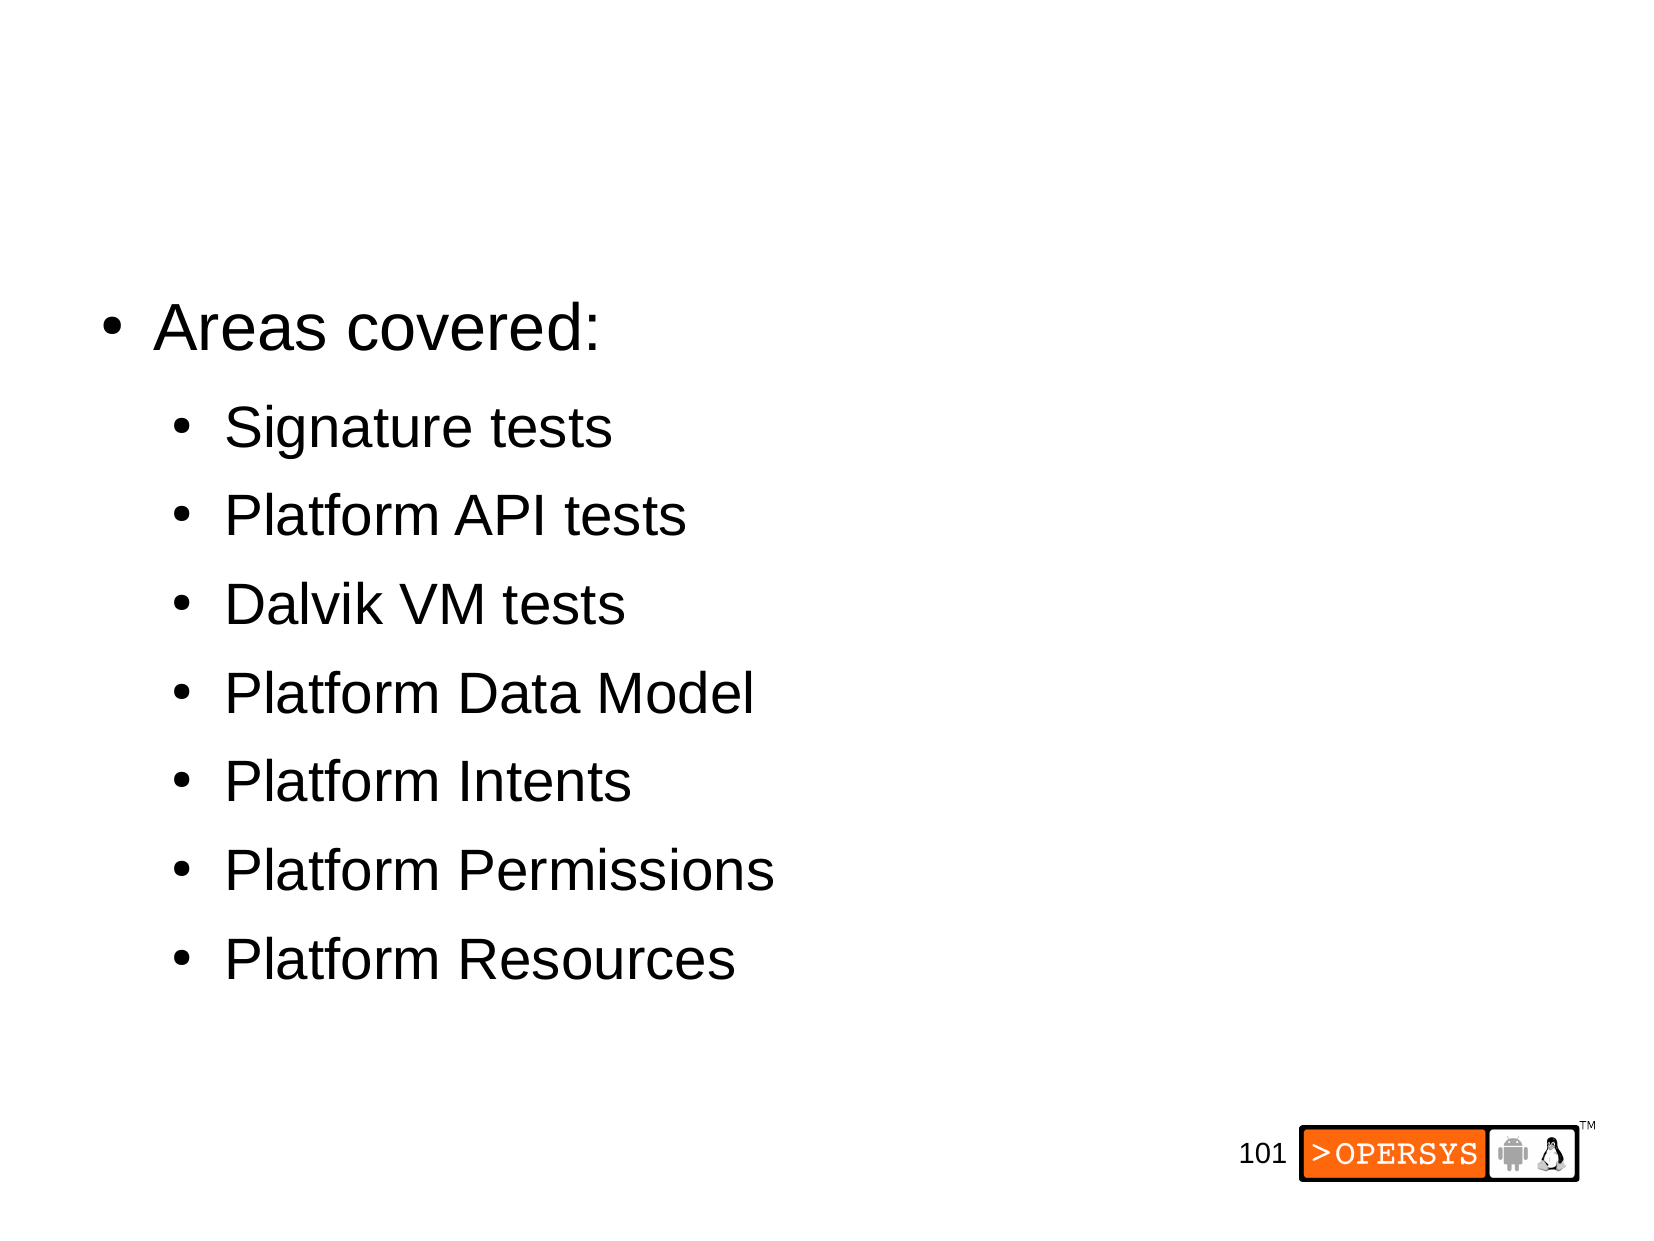

# Areas covered:
Signature tests
Platform API tests
Dalvik VM tests
Platform Data Model
Platform Intents
Platform Permissions
Platform Resources